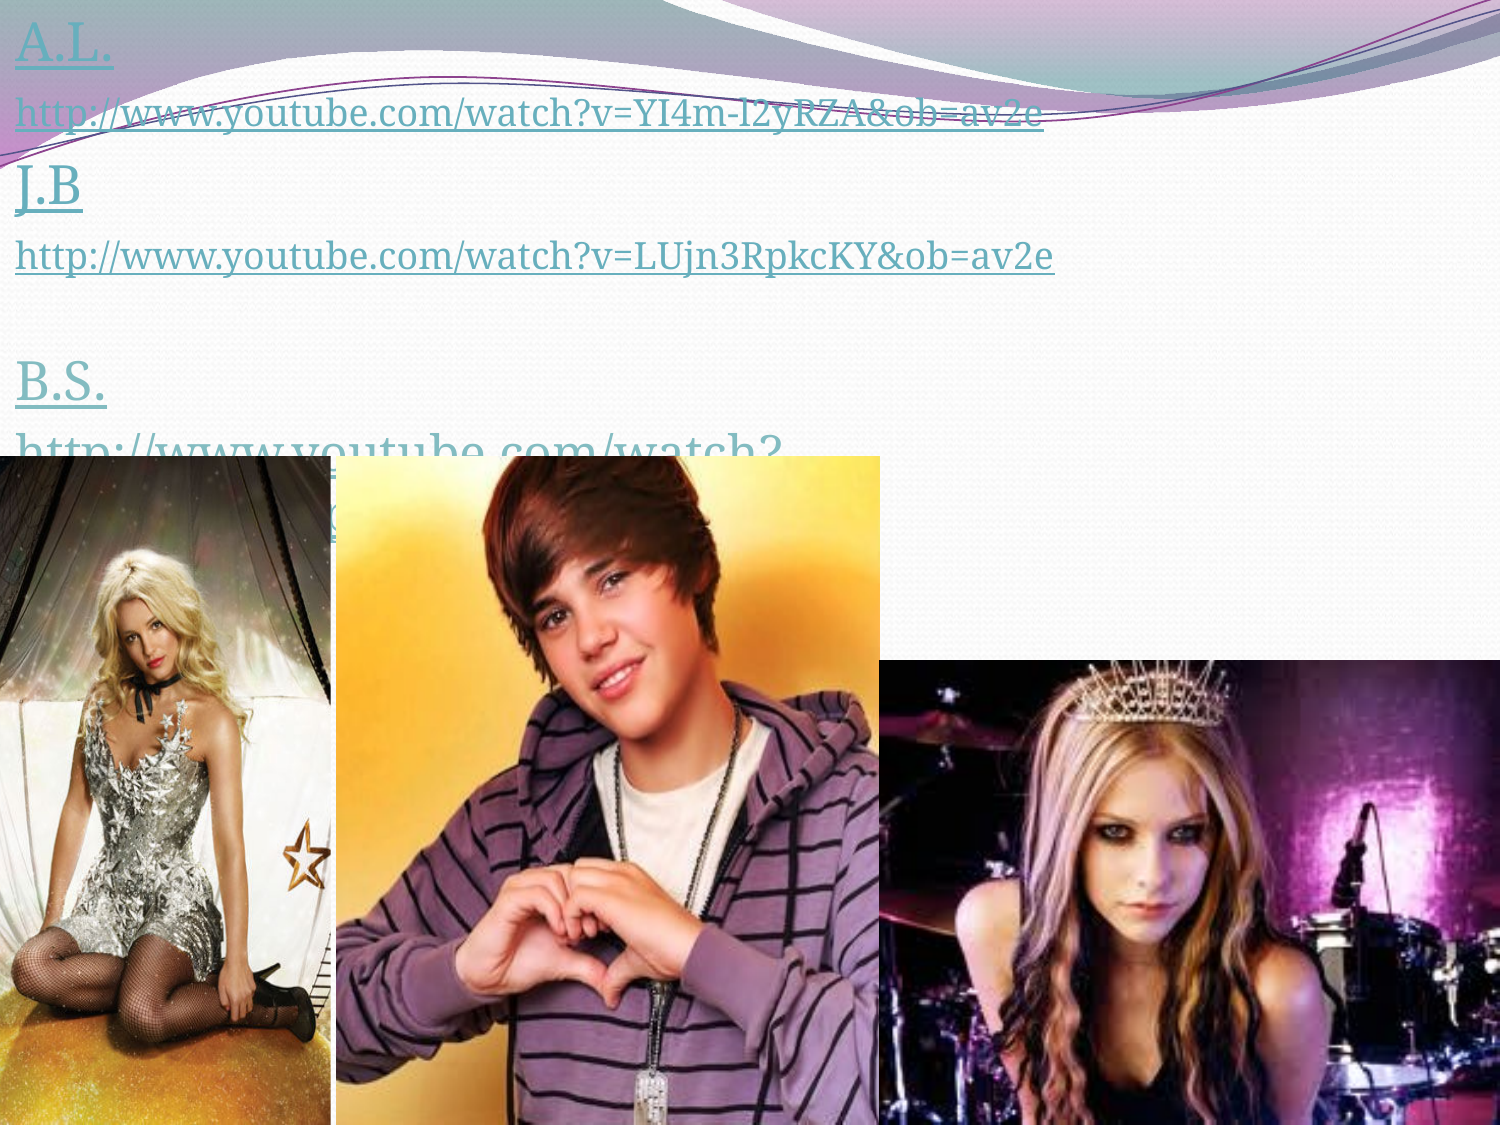

# A.L.
http://www.youtube.com/watch?v=YI4m-l2yRZA&ob=av2e
J.B
http://www.youtube.com/watch?v=LUjn3RpkcKY&ob=av2e
B.S.
http://www.youtube.com/watch?v=d7is5Ffnpwk&feature=related